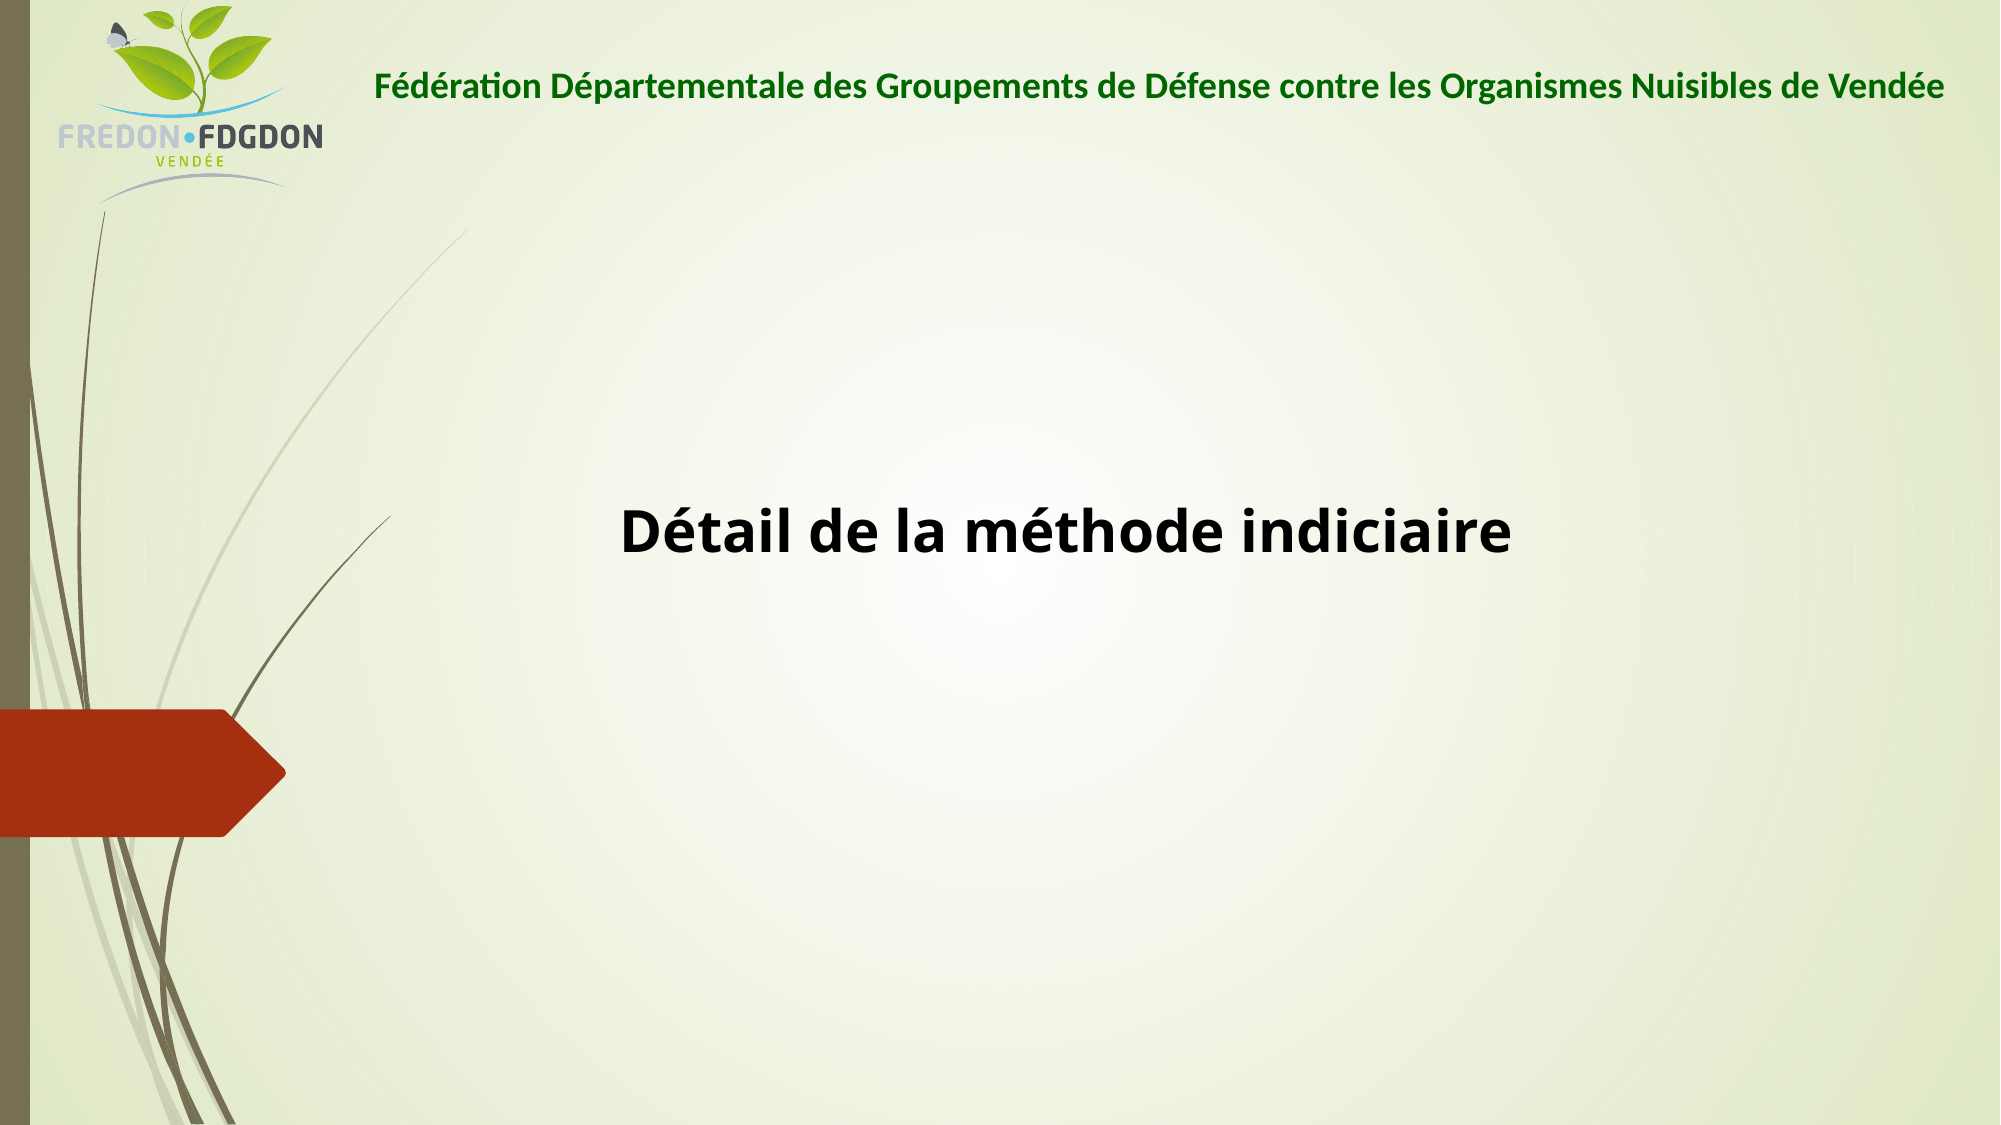

Fédération Départementale des Groupements de Défense contre les Organismes Nuisibles de Vendée
Détail de la méthode indiciaire